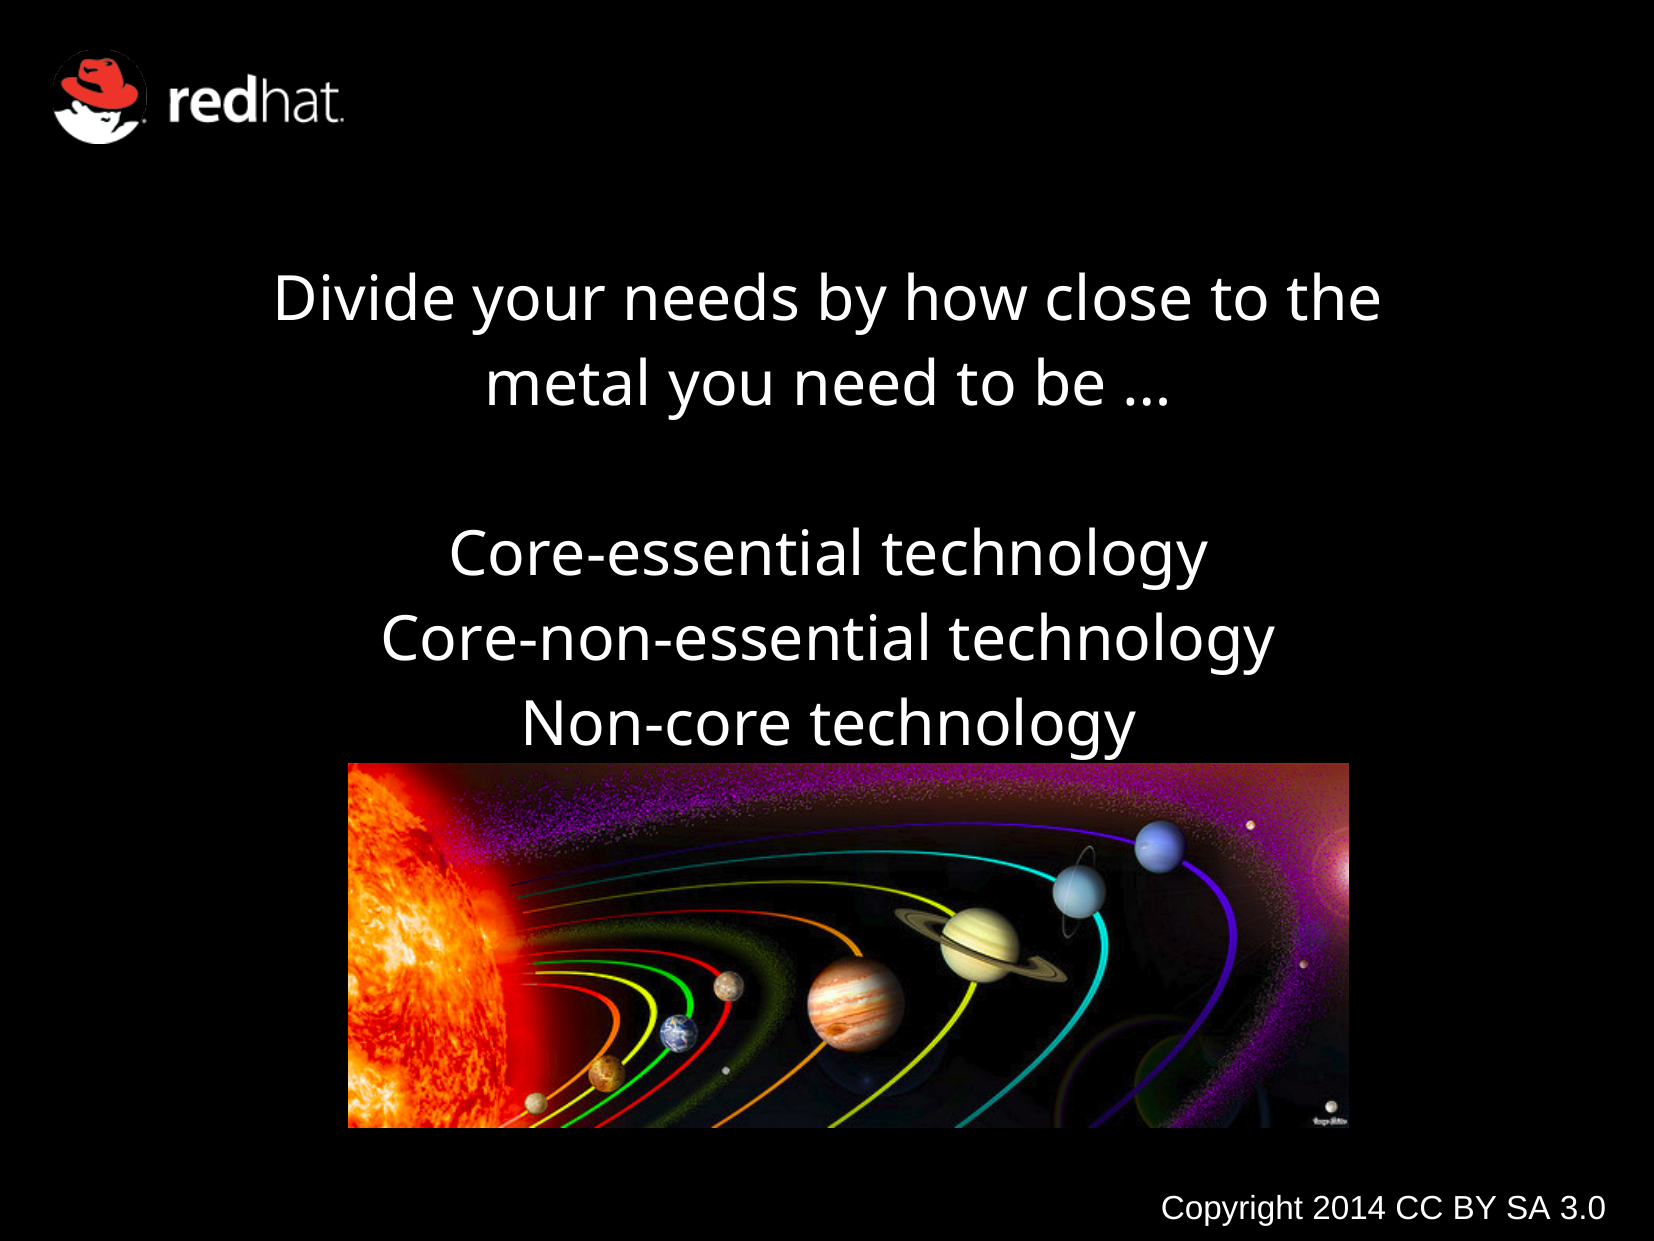

Divide your needs by how close to the metal you need to be …
Core-essential technology
Core-non-essential technology
Non-core technology